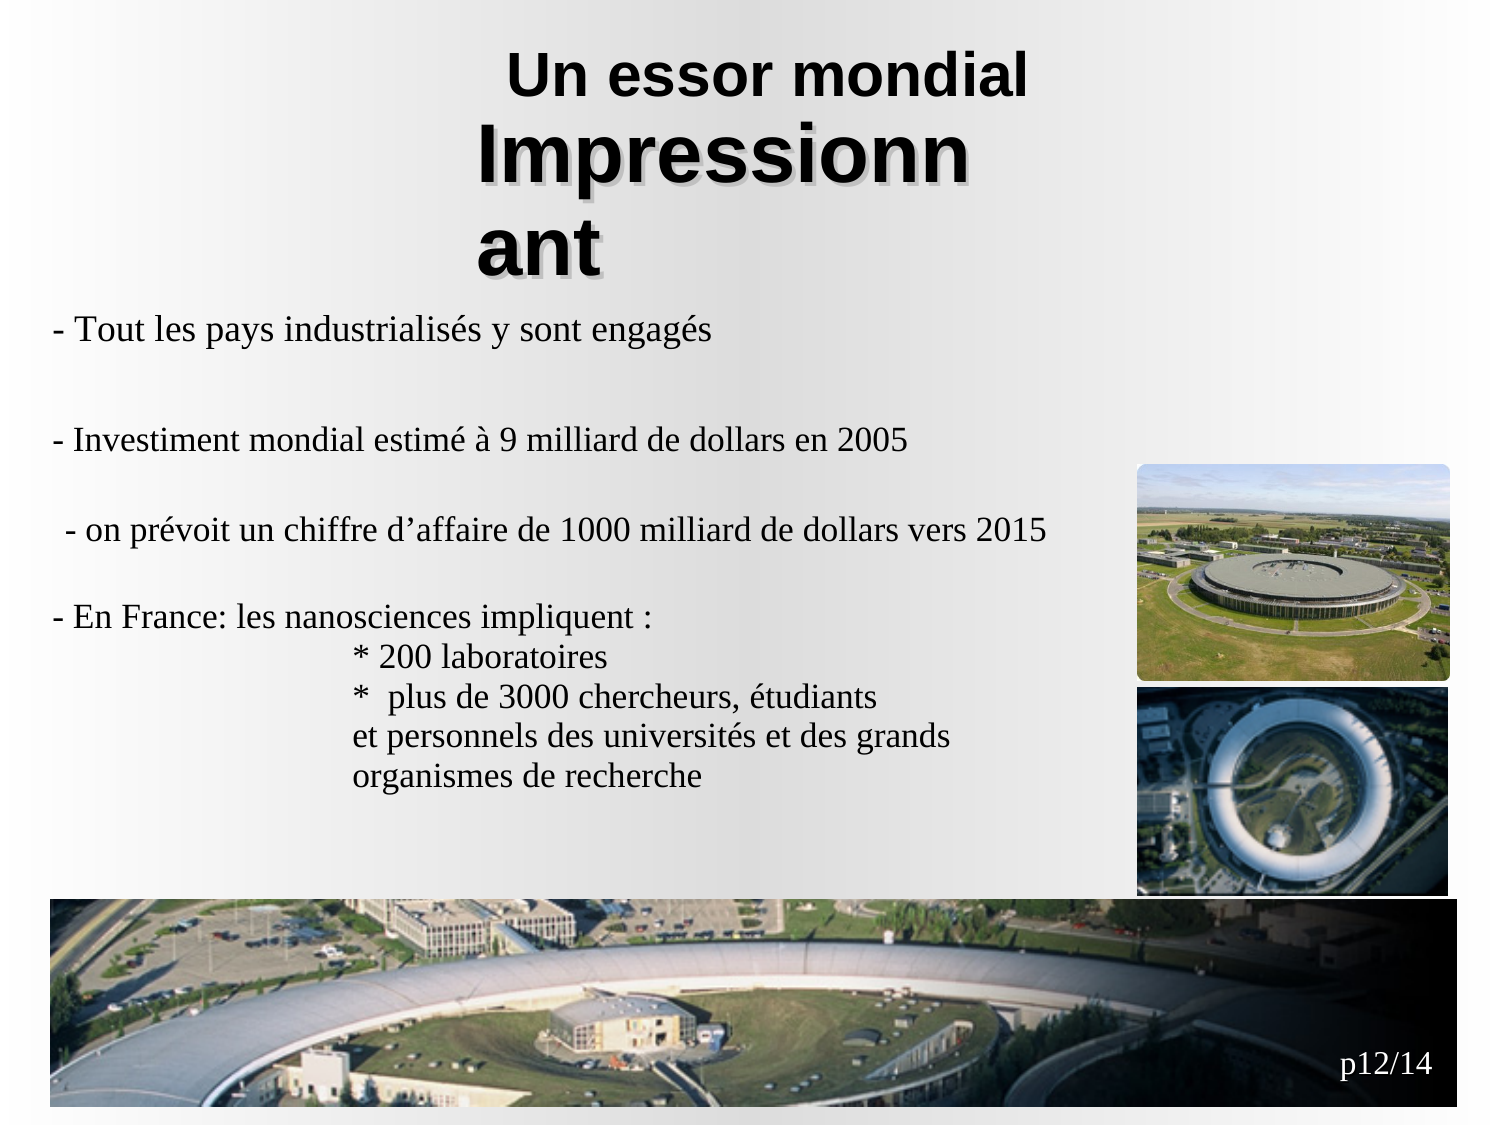

# Un essor mondial
Impressionnant
 Tout les pays industrialisés y sont engagés
- Investiment mondial estimé à 9 milliard de dollars en 2005
- on prévoit un chiffre d’affaire de 1000 milliard de dollars vers 2015
- En France: les nanosciences impliquent :
	 	* 200 laboratoires
		* plus de 3000 chercheurs, étudiants
		et personnels des universités et des grands
		organismes de recherche
p12/14